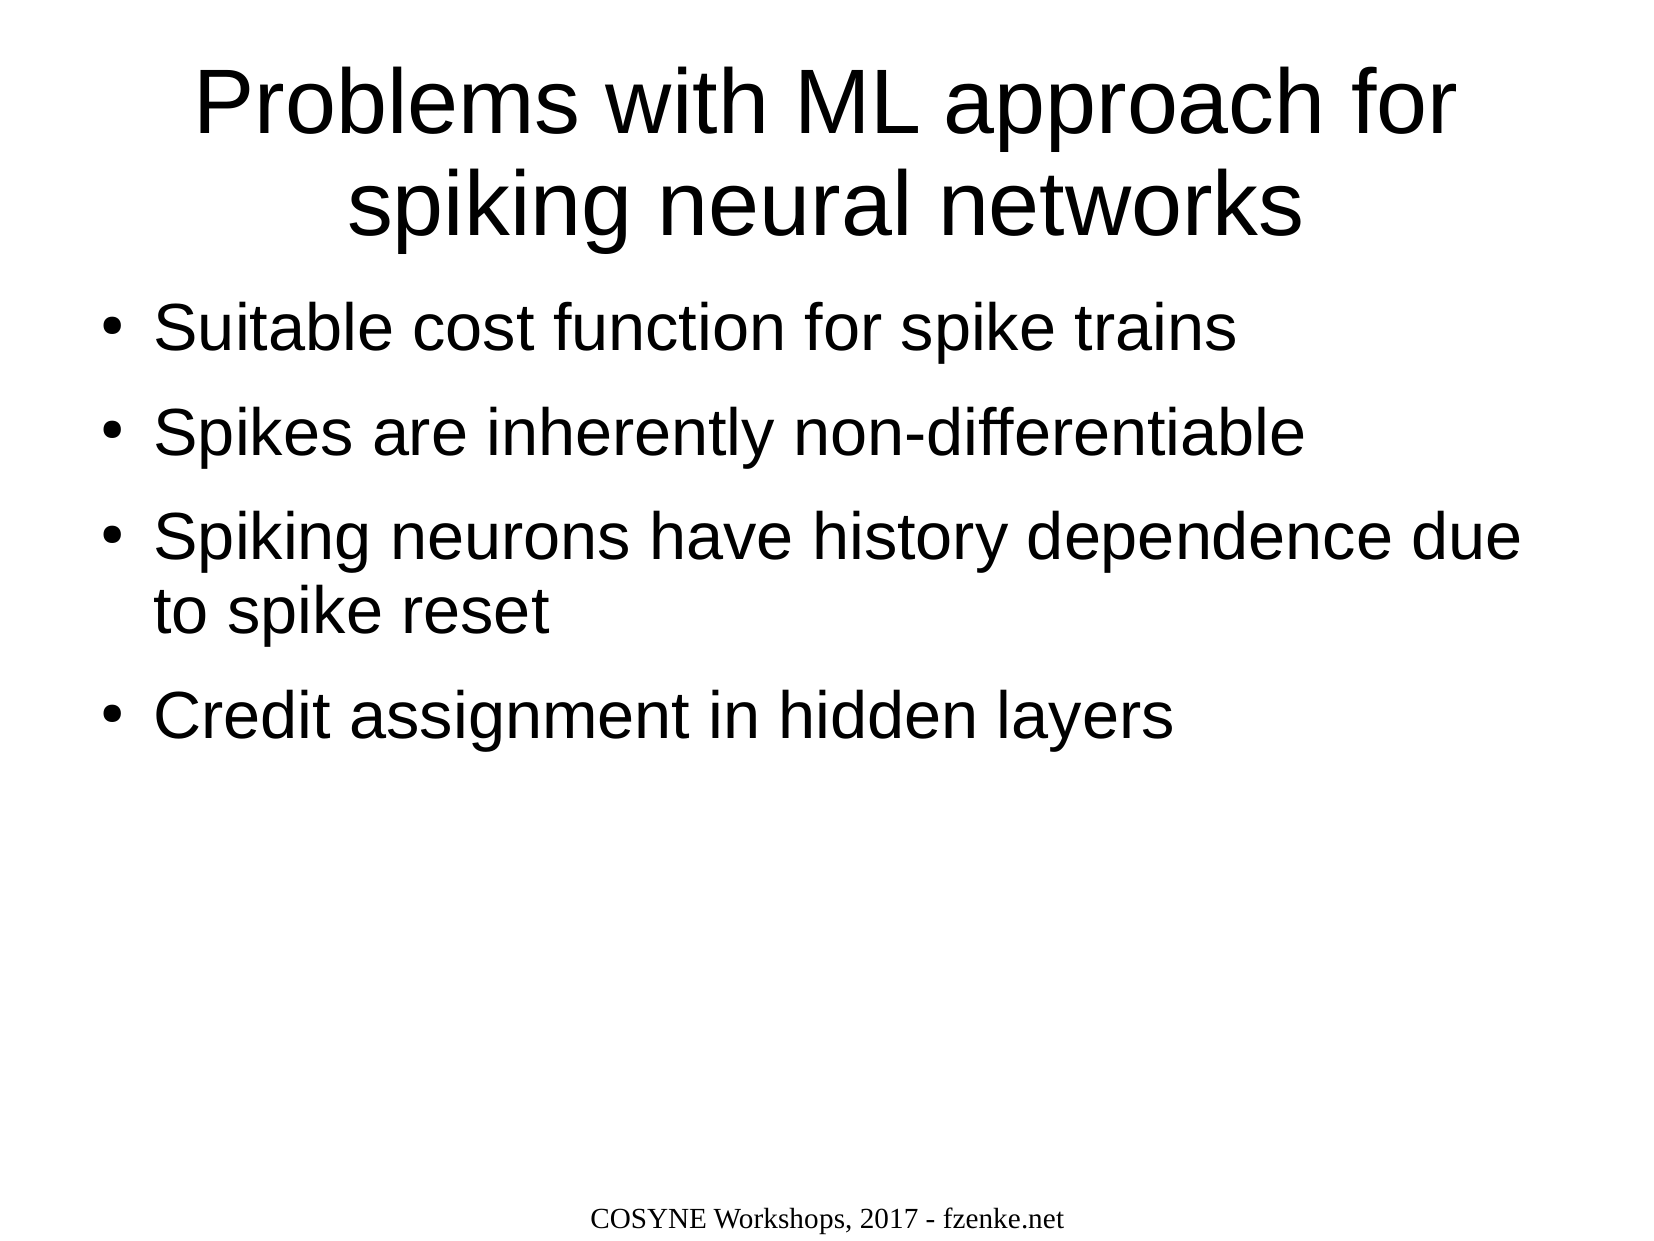

# Problems with ML approach for spiking neural networks
Suitable cost function for spike trains
Spikes are inherently non-differentiable
Spiking neurons have history dependence due to spike reset
Credit assignment in hidden layers
COSYNE Workshops, 2017 - fzenke.net